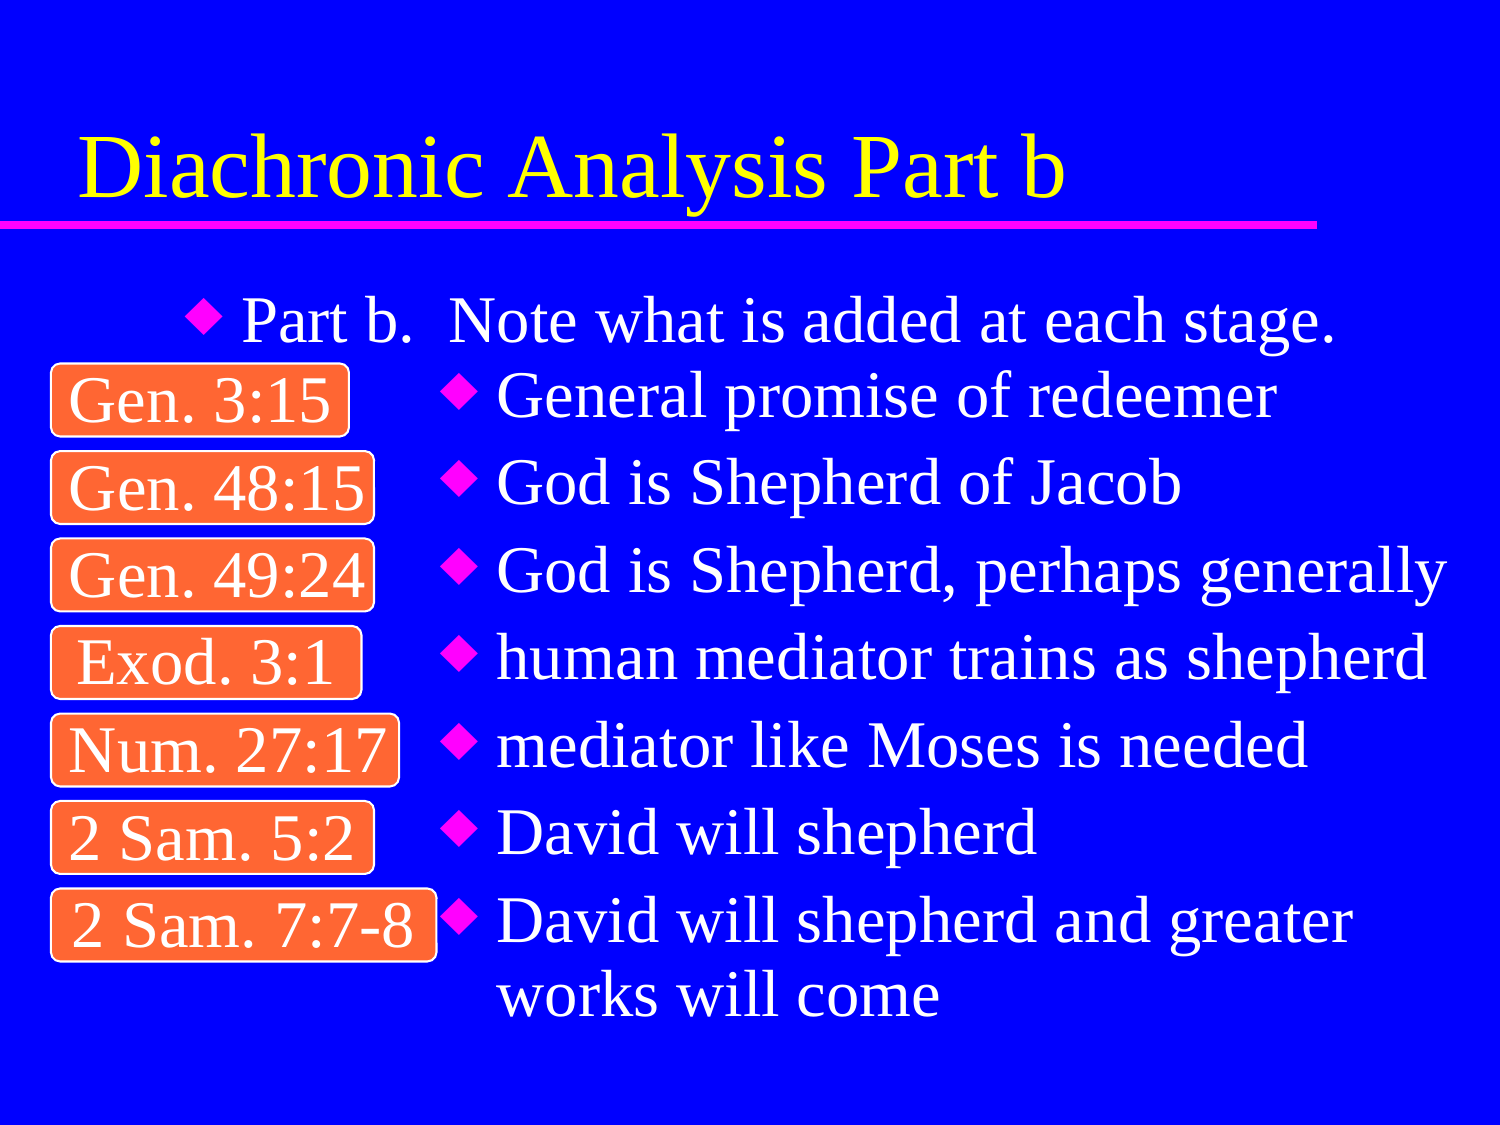

# Diachronic Analysis Part b
Part b. Note what is added at each stage.
General promise of redeemer
Gen. 3:15
God is Shepherd of Jacob
Gen. 48:15
God is Shepherd, perhaps generally
Gen. 49:24
human mediator trains as shepherd
Exod. 3:1
mediator like Moses is needed
Num. 27:17
David will shepherd
2 Sam. 5:2
David will shepherd and greater works will come
2 Sam. 7:7-8